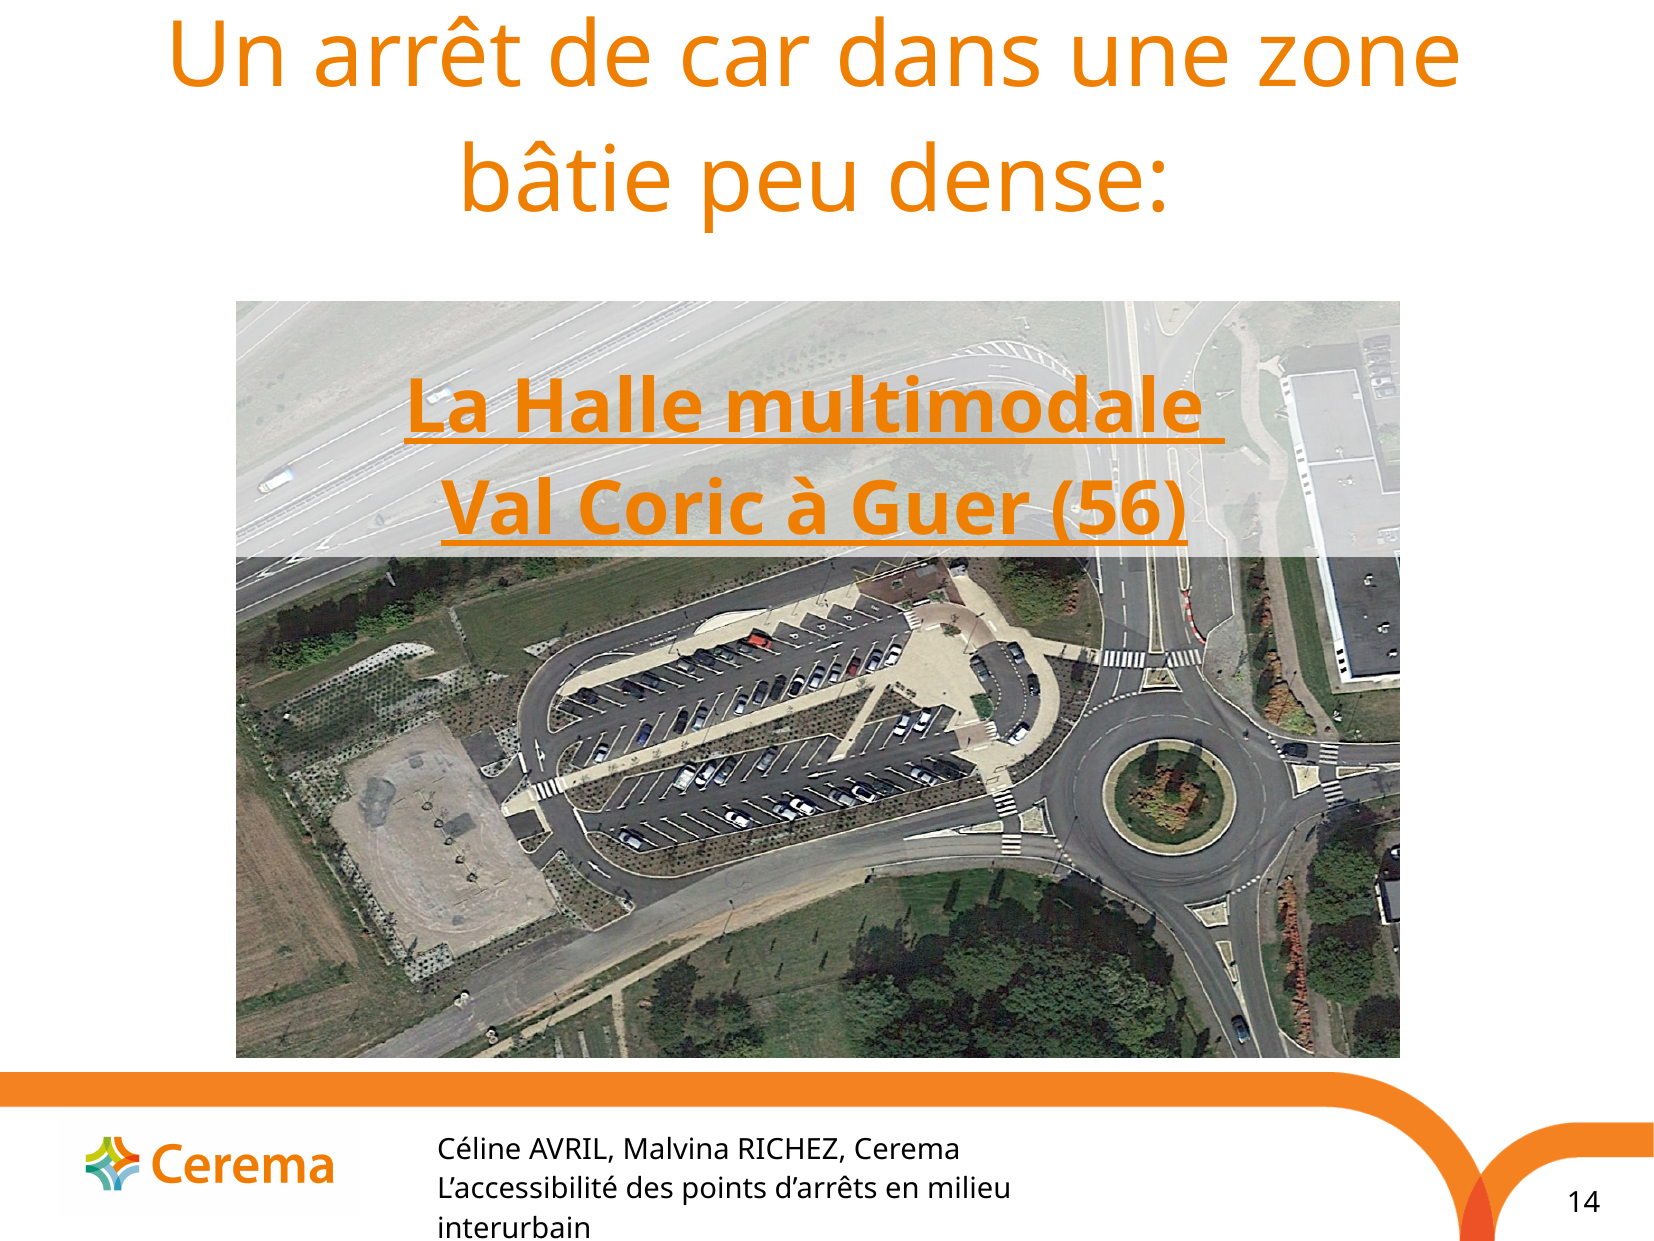

# Un arrêt de car dans une zone bâtie peu dense: La Halle multimodale Val Coric à Guer (56)
14